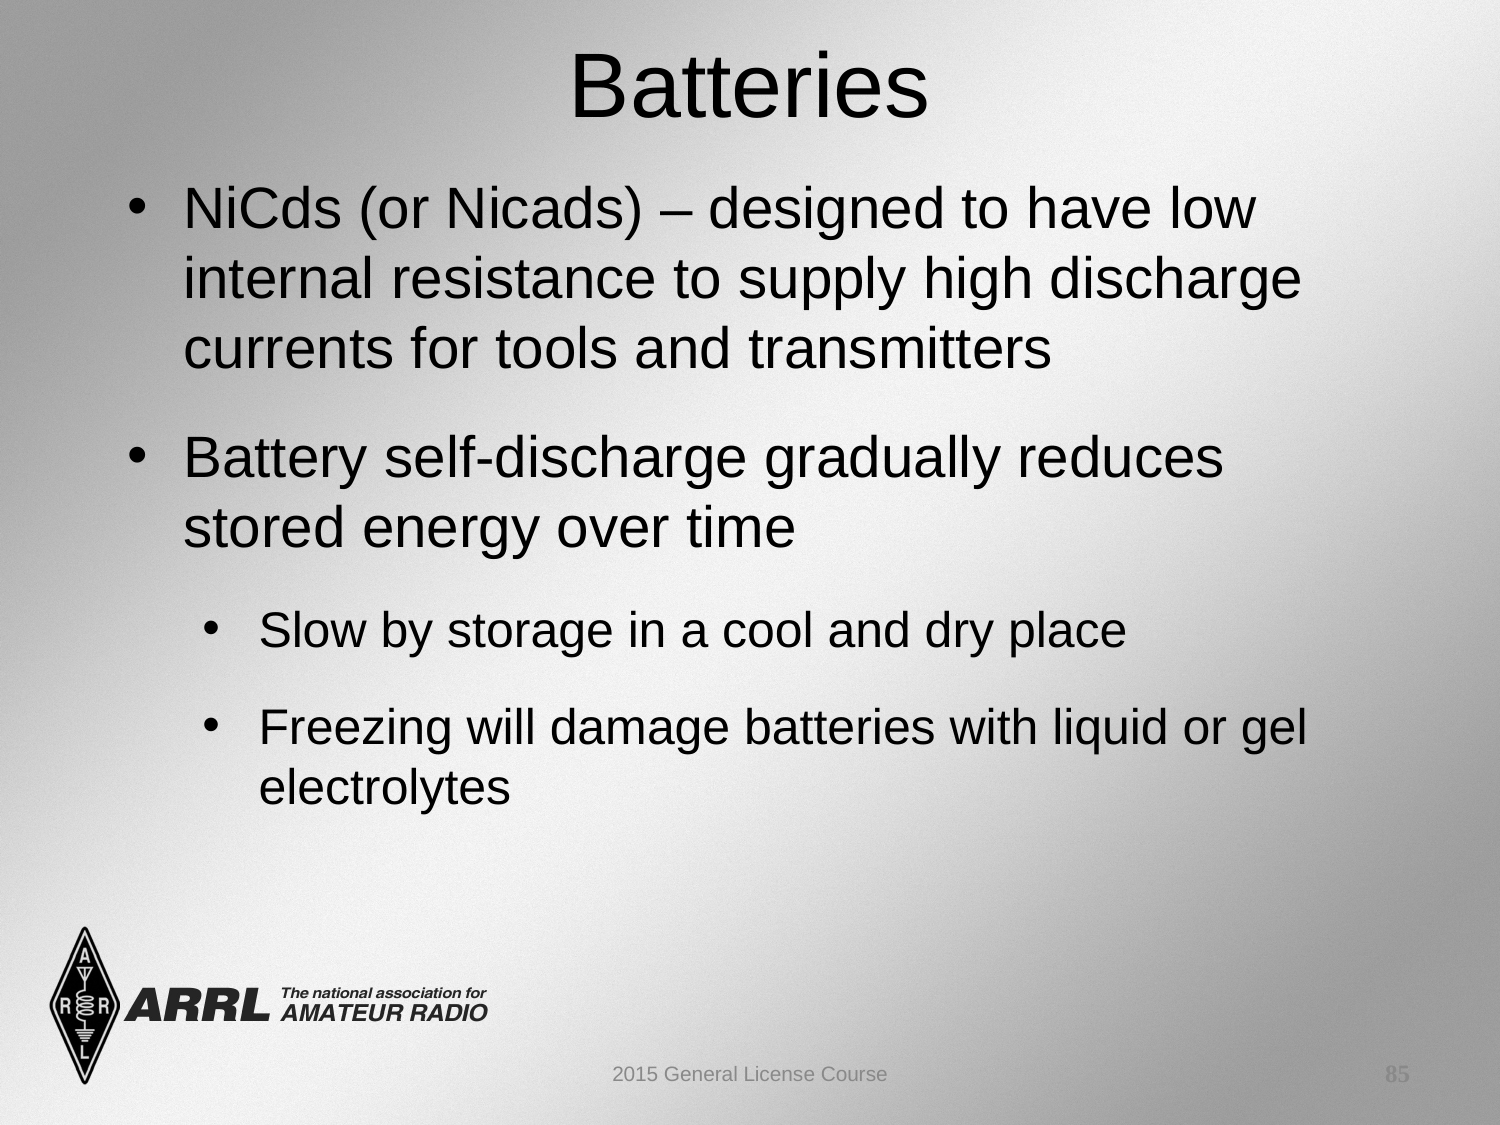

Batteries
NiCds (or Nicads) – designed to have low internal resistance to supply high discharge currents for tools and transmitters
Battery self-discharge gradually reduces stored energy over time
Slow by storage in a cool and dry place
Freezing will damage batteries with liquid or gel electrolytes
2015 General License Course